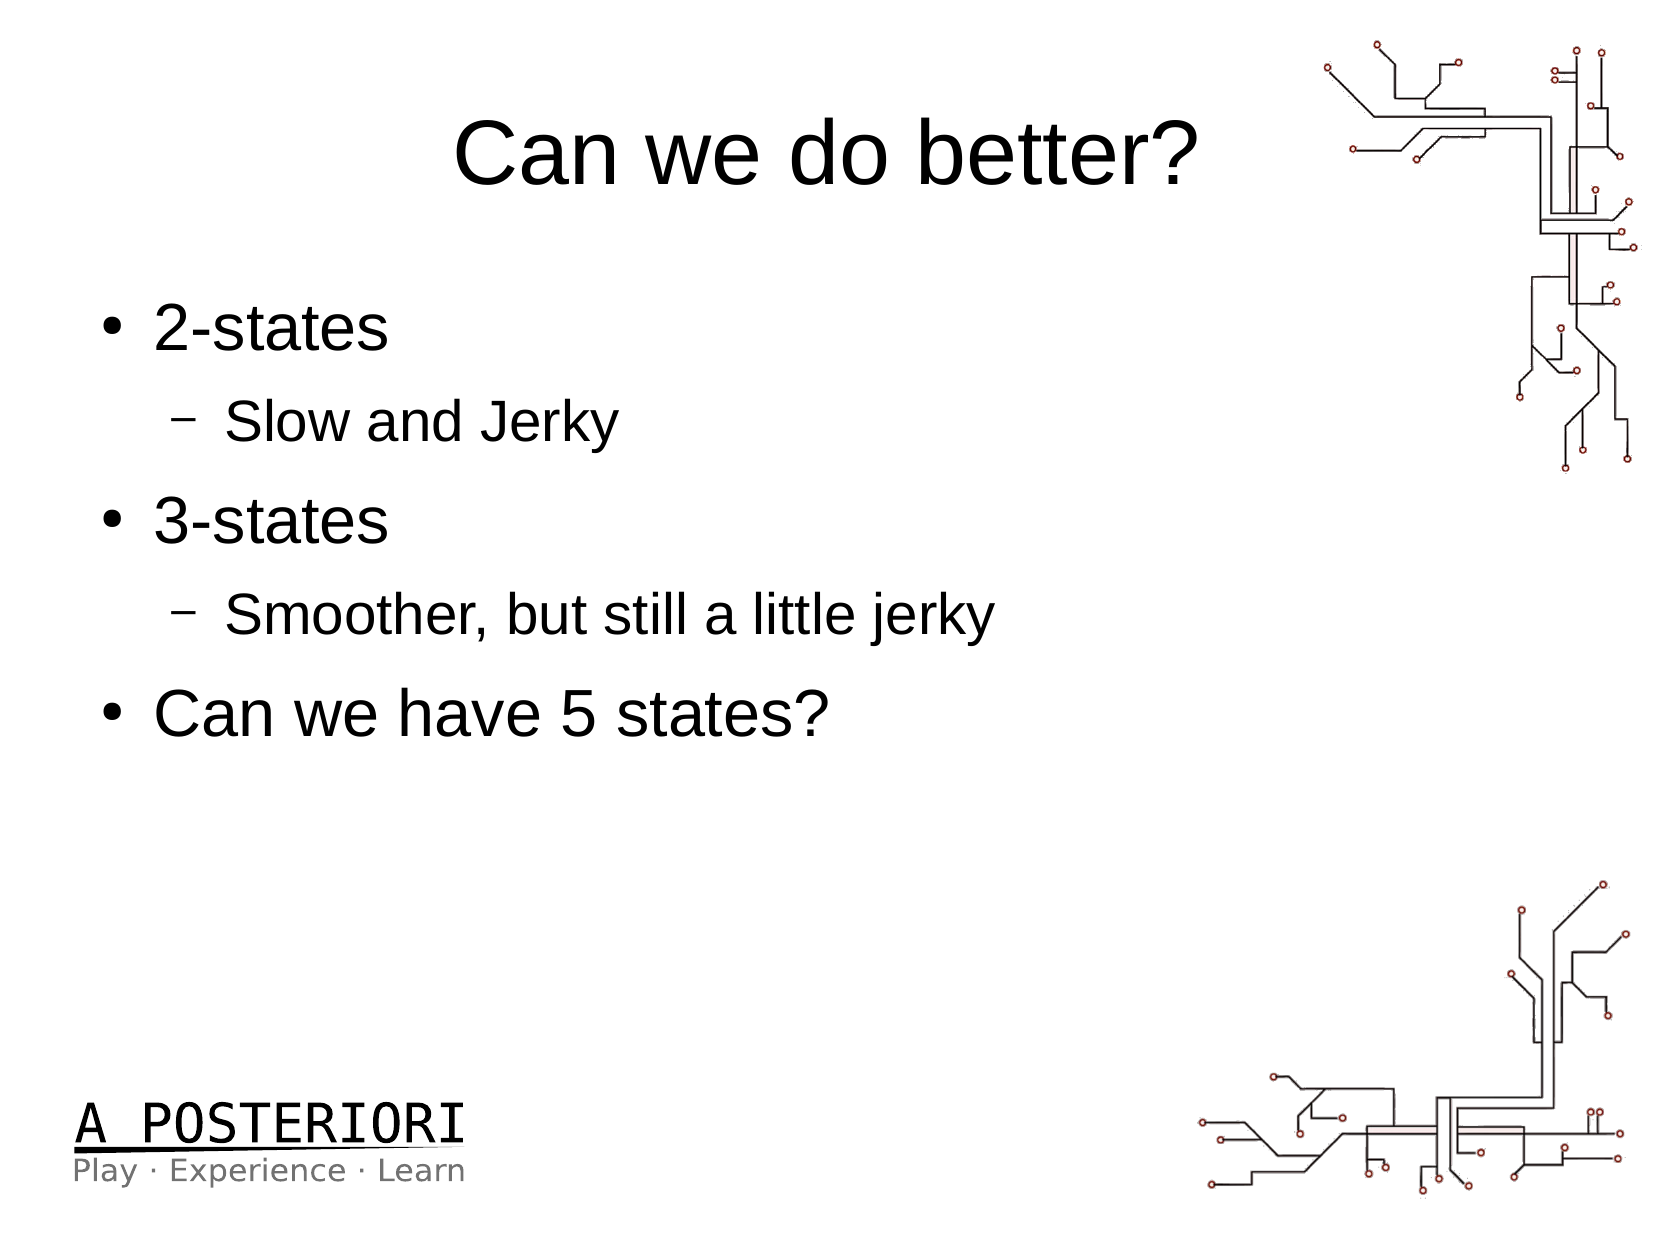

# Can we do better?
2-states
Slow and Jerky
3-states
Smoother, but still a little jerky
Can we have 5 states?